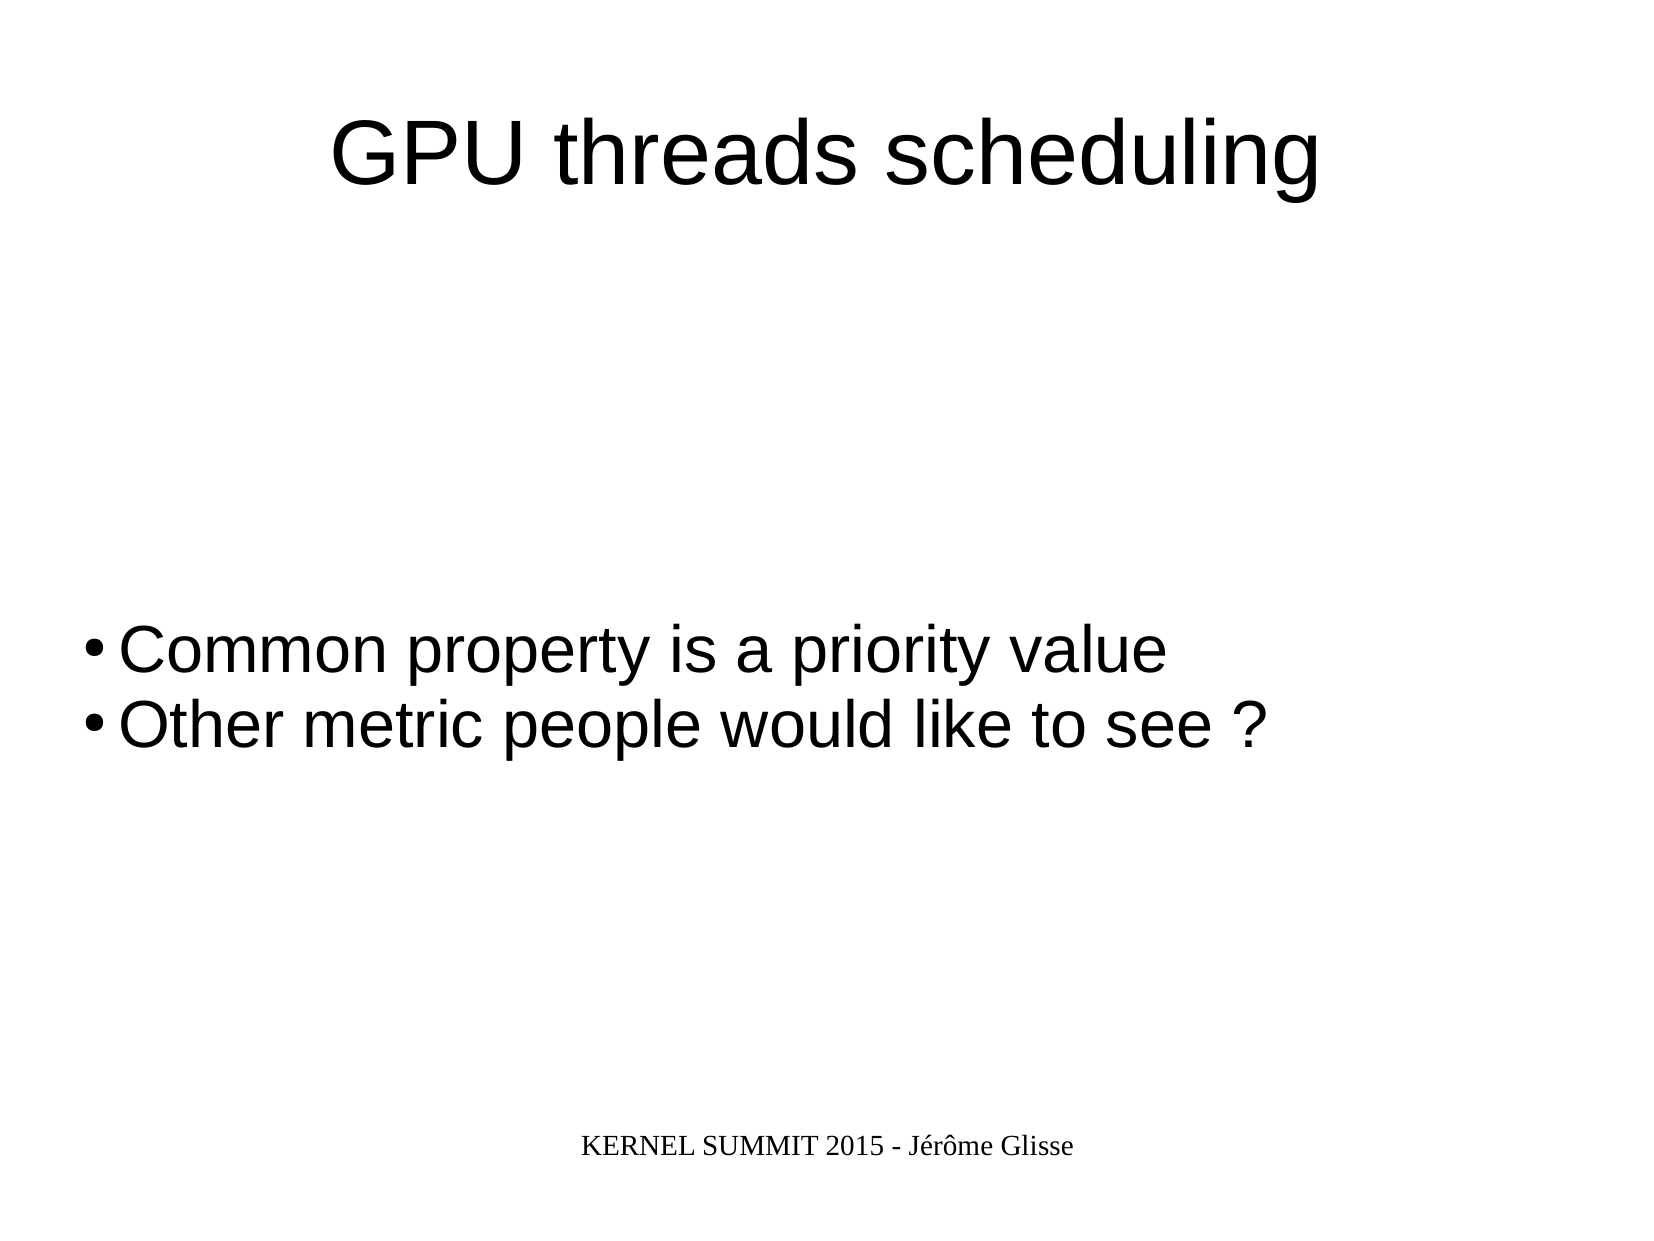

# GPU threads scheduling
Common property is a priority value
Other metric people would like to see ?
KERNEL SUMMIT 2015 - Jérôme Glisse